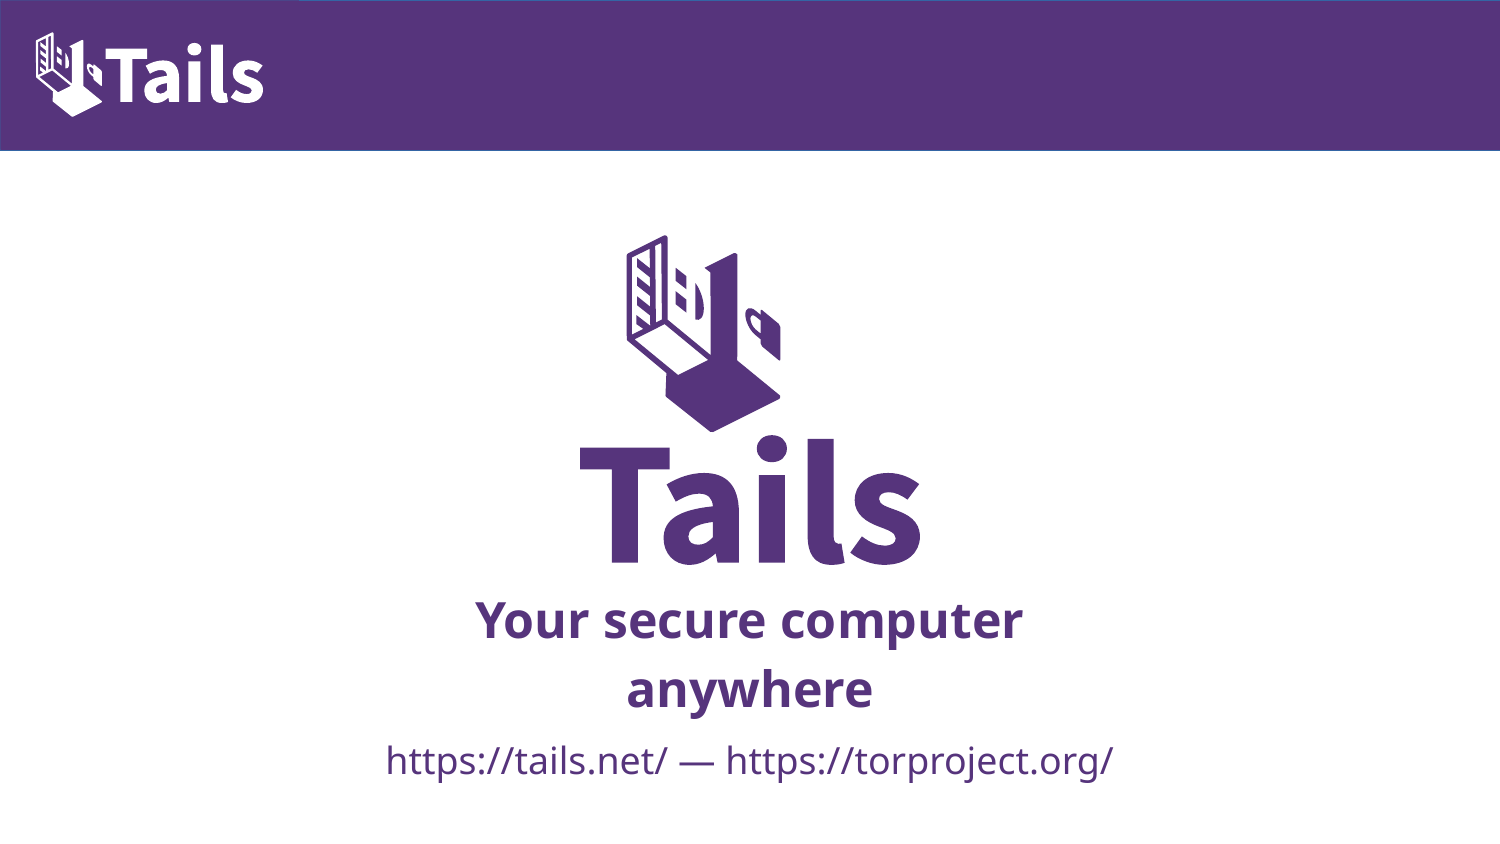

# Your secure computer anywhere
https://tails.net/ — https://torproject.org/